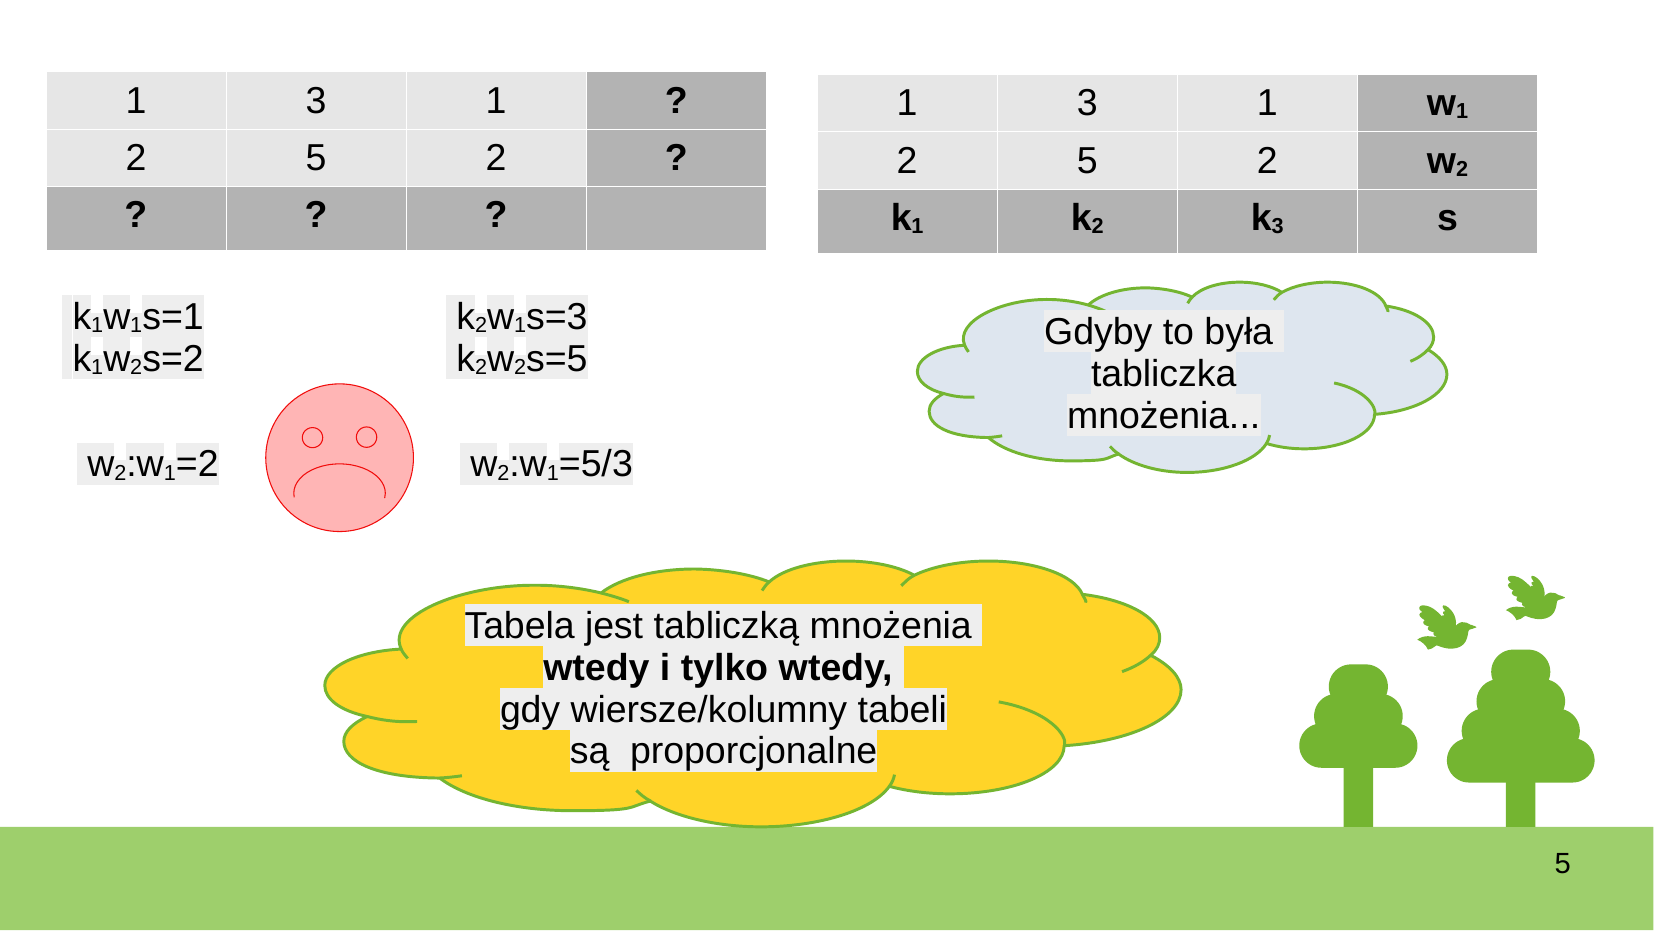

| 1 | 3 | 1 | ? |
| --- | --- | --- | --- |
| 2 | 5 | 2 | ? |
| ? | ? | ? | |
| 1 | 3 | 1 | w1 |
| --- | --- | --- | --- |
| 2 | 5 | 2 | w2 |
| k1 | k2 | k3 | s |
Gdyby to była
tabliczka mnożenia...
 k1w1s=1
 k1w2s=2
 k2w1s=3
 k2w2s=5
 w2:w1=2
 w2:w1=5/3
Tabela jest tabliczką mnożenia
wtedy i tylko wtedy,
gdy wiersze/kolumny tabeli
są proporcjonalne
5